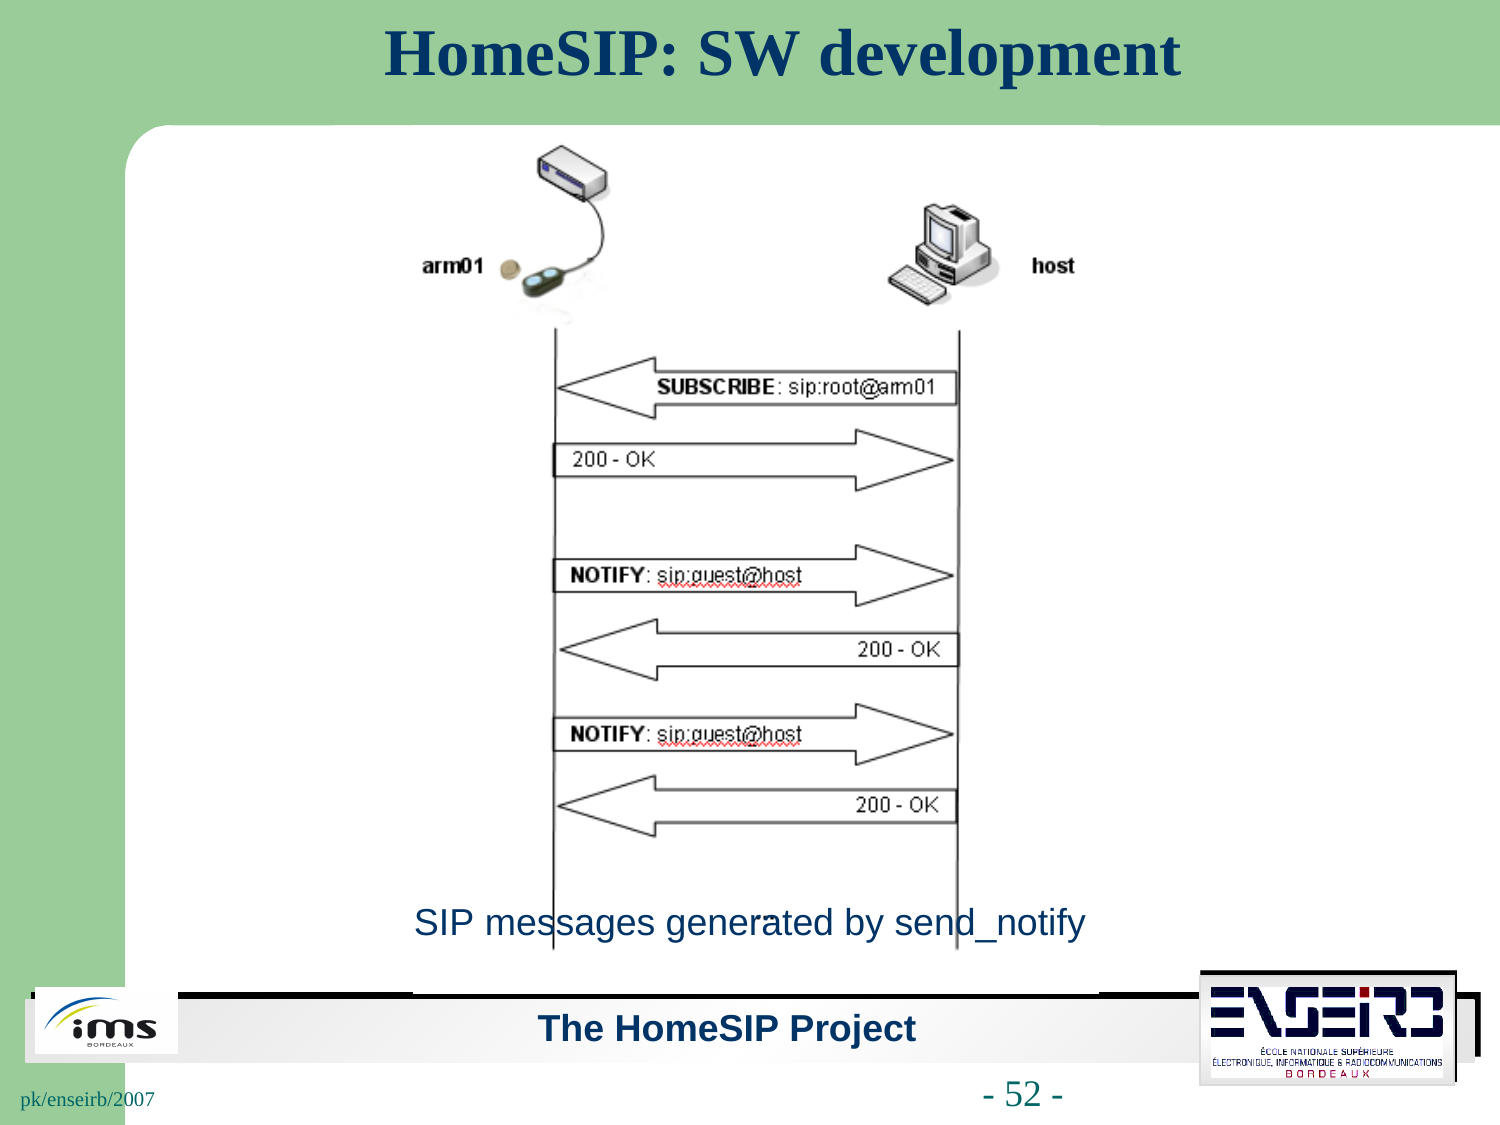

HomeSIP: SW development
SIP messages generated by send_notify